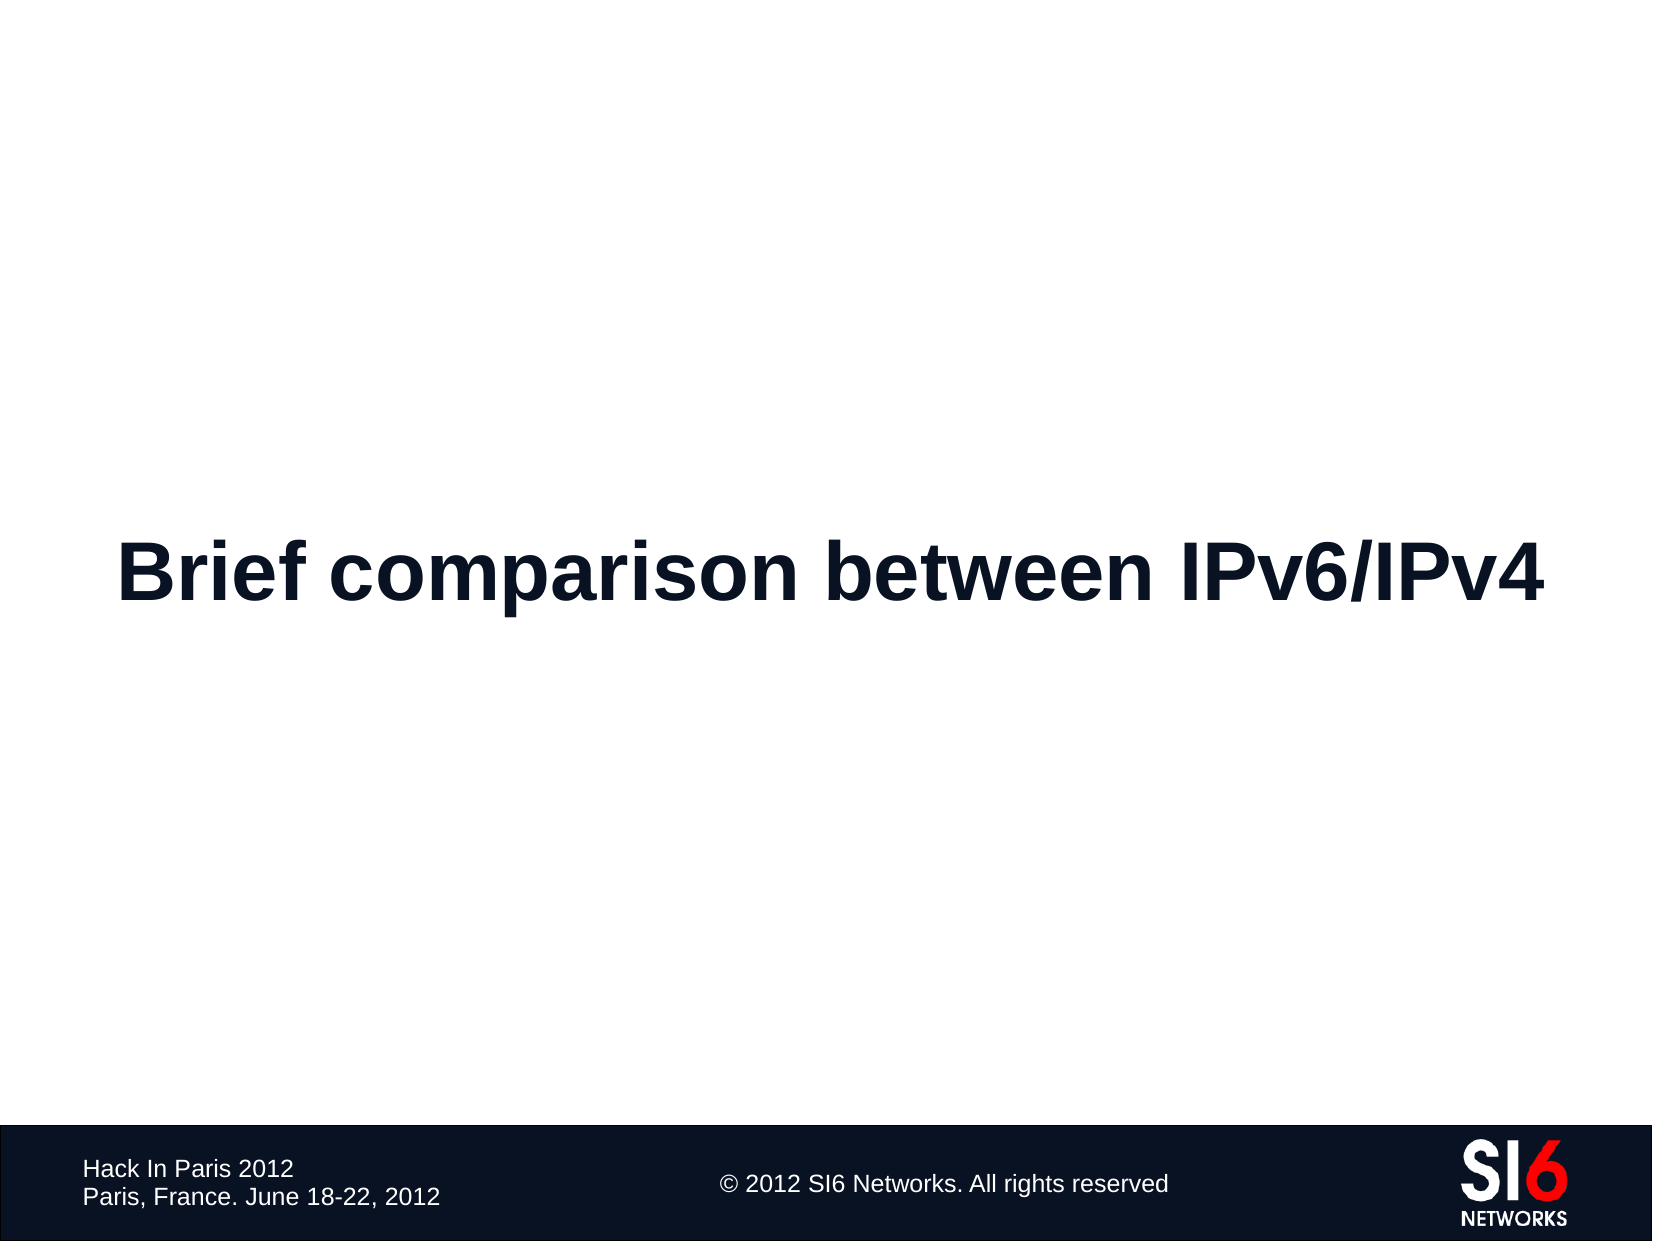

# Brief comparison between IPv6/IPv4
Congreso de Seguridad en Computo 2011
9